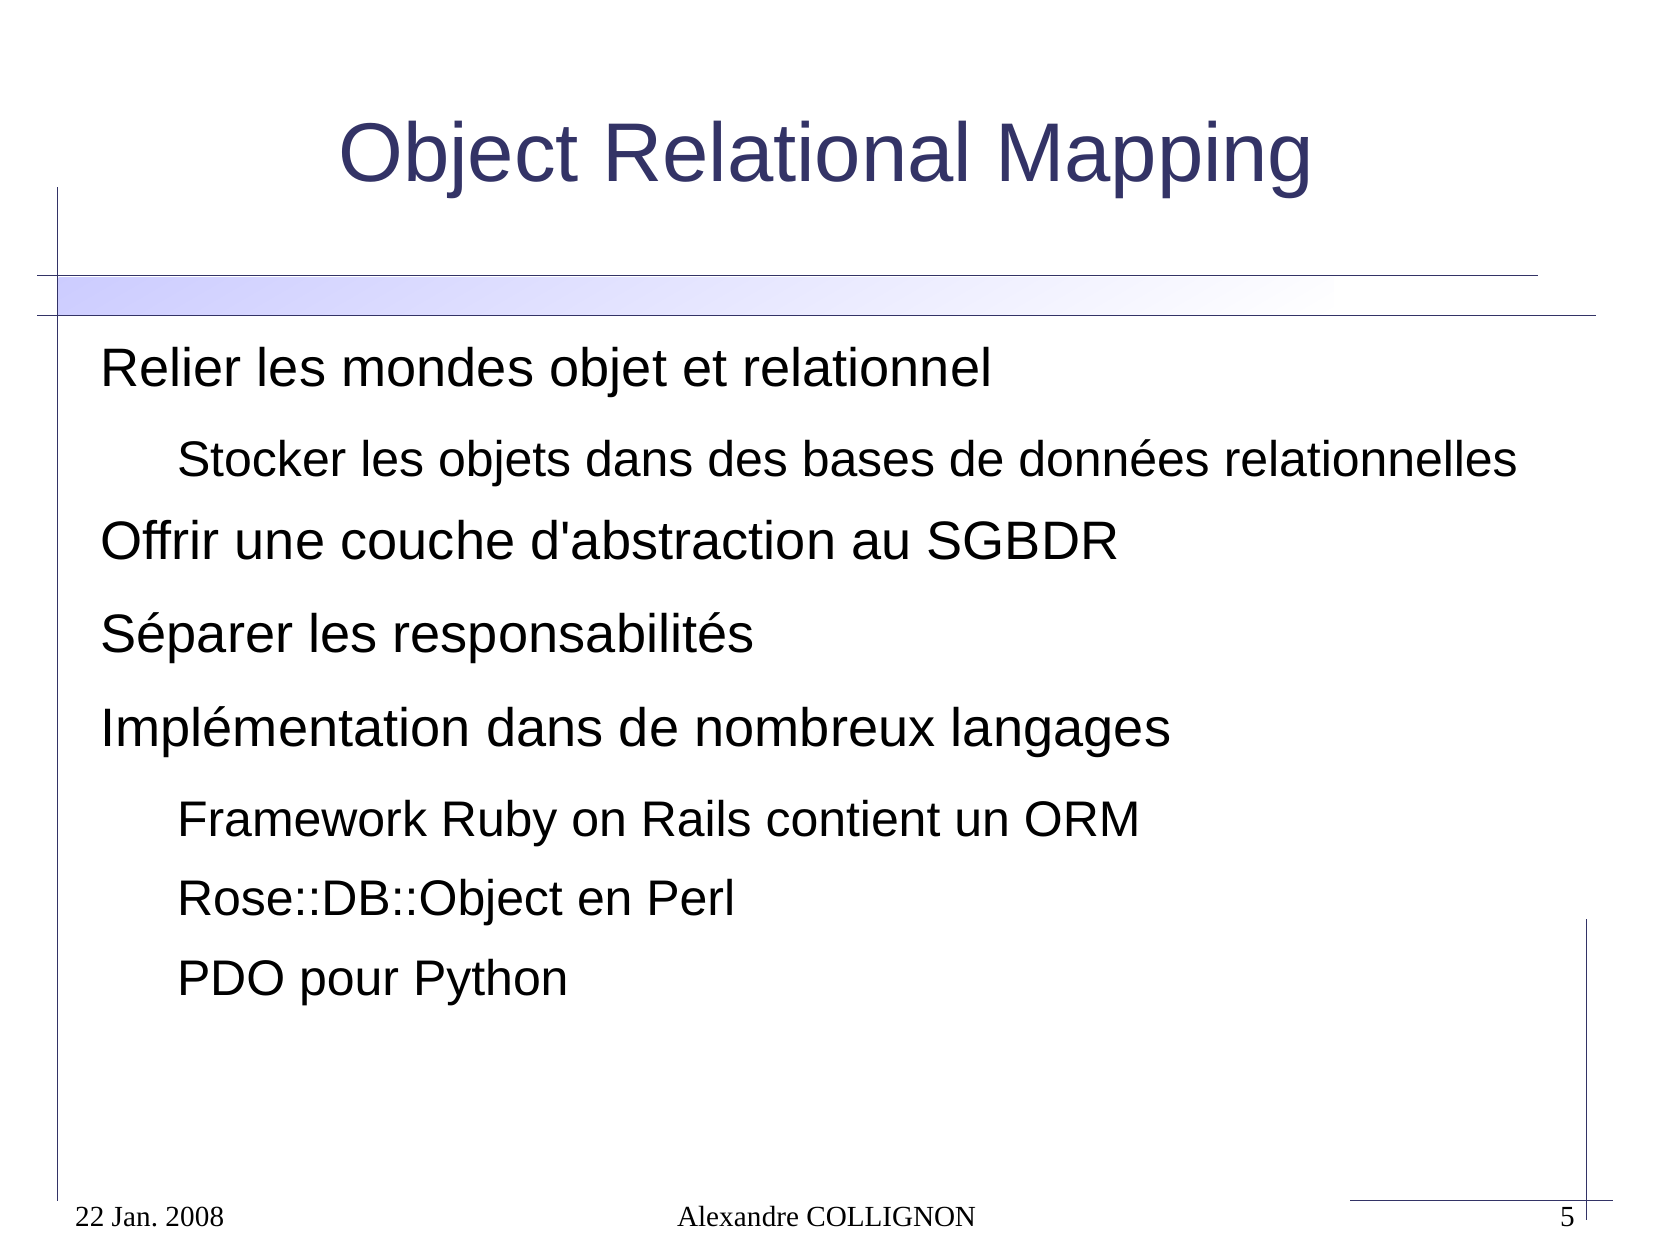

# Object Relational Mapping
Relier les mondes objet et relationnel
Stocker les objets dans des bases de données relationnelles
Offrir une couche d'abstraction au SGBDR
Séparer les responsabilités
Implémentation dans de nombreux langages
Framework Ruby on Rails contient un ORM
Rose::DB::Object en Perl
PDO pour Python
22 Jan. 2008
Alexandre COLLIGNON
5